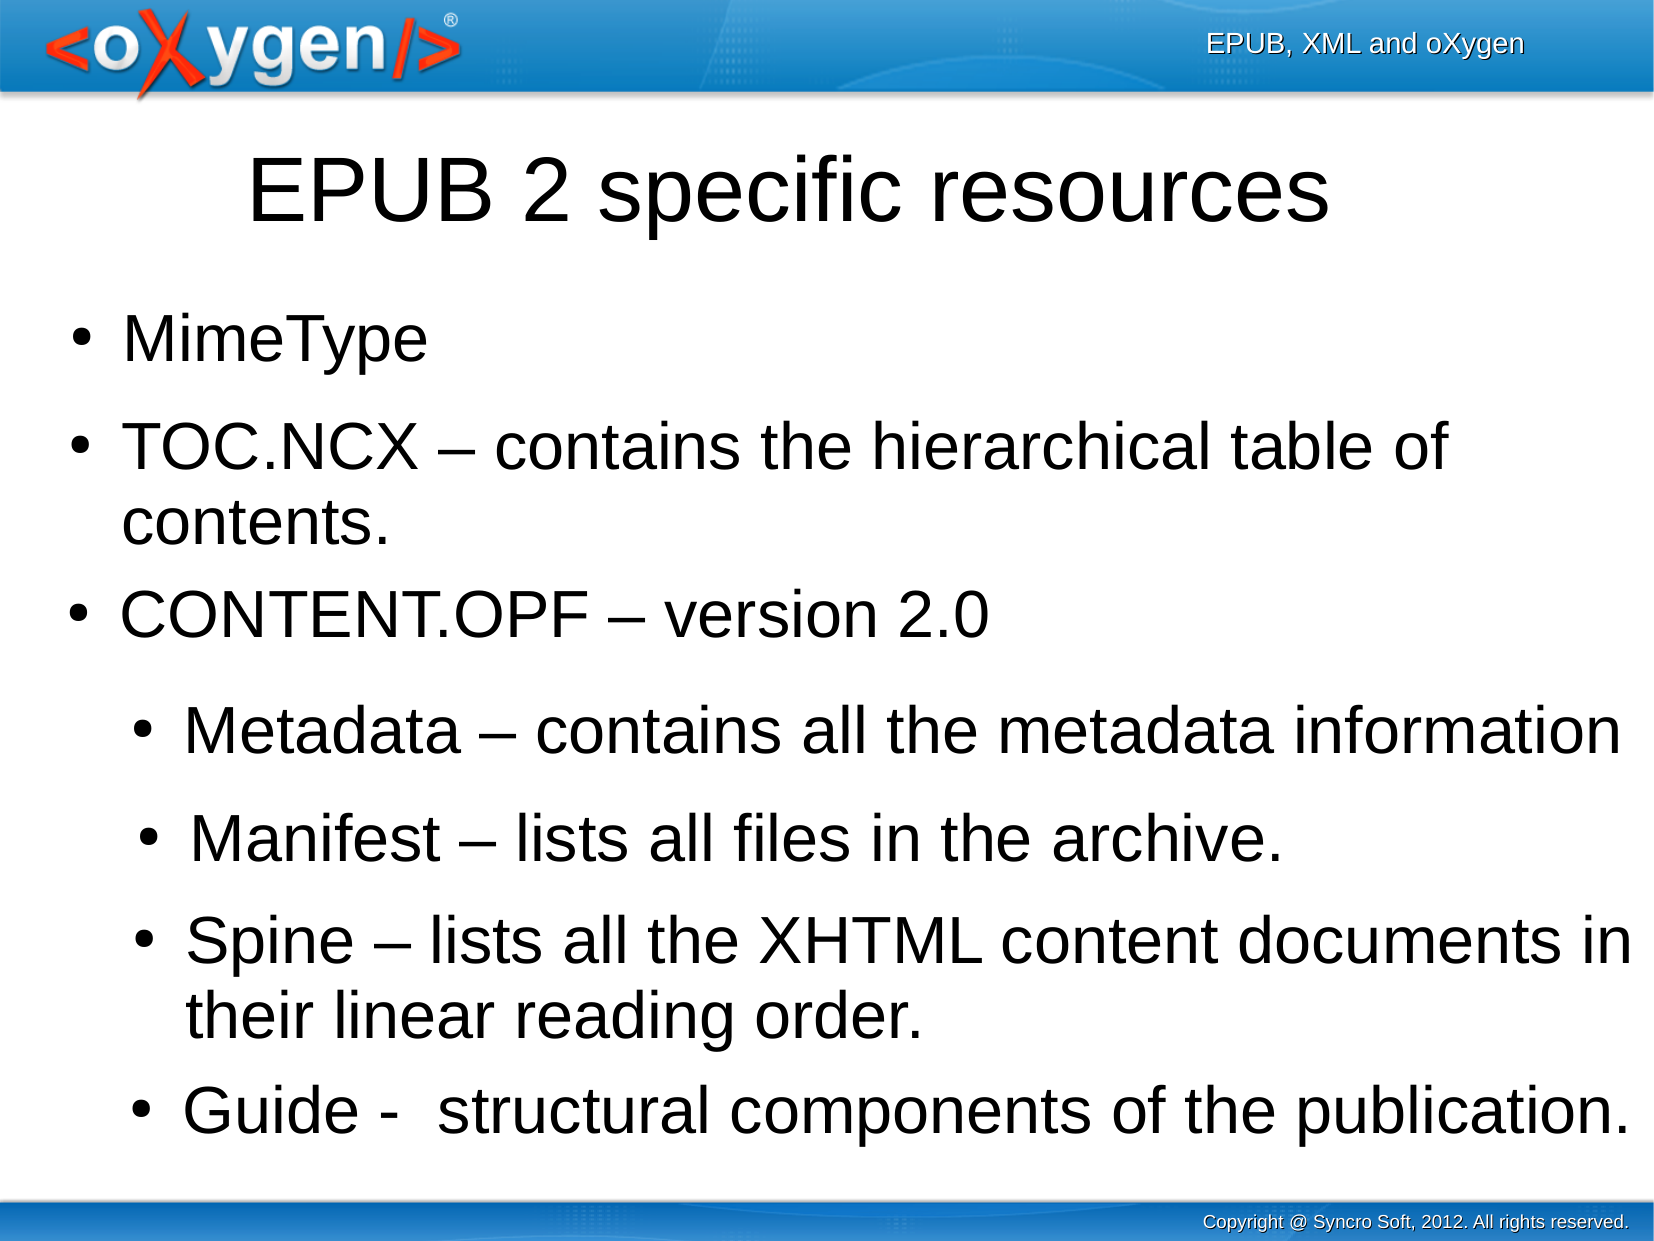

# EPUB 2 specific resources
MimeType
TOC.NCX – contains the hierarchical table of contents.
CONTENT.OPF – version 2.0
Metadata – contains all the metadata information
Manifest – lists all files in the archive.
Spine – lists all the XHTML content documents in their linear reading order.
Guide - structural components of the publication.